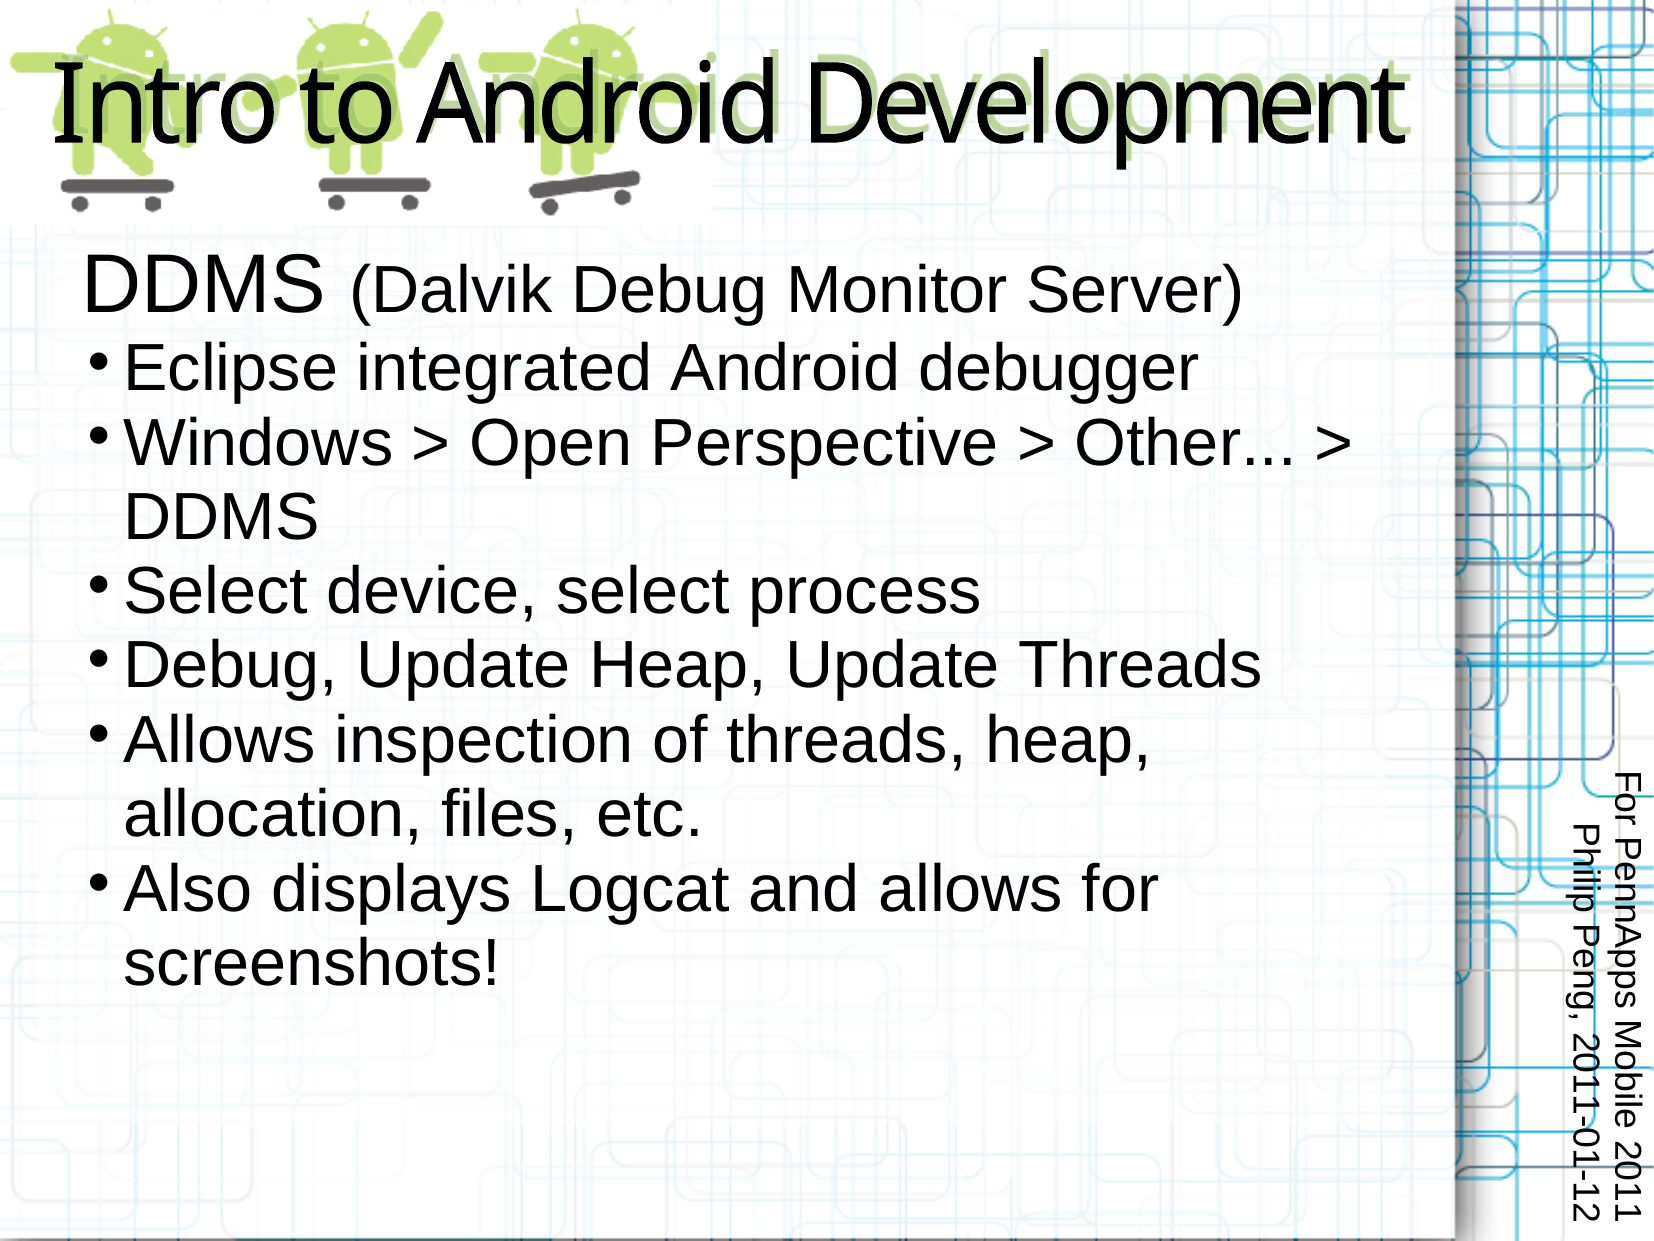

Intro to Android Development
DDMS (Dalvik Debug Monitor Server)
Eclipse integrated Android debugger
Windows > Open Perspective > Other... > DDMS
Select device, select process
Debug, Update Heap, Update Threads
Allows inspection of threads, heap, allocation, files, etc.
Also displays Logcat and allows for screenshots!
For PennApps Mobile 2011
Philip Peng, 2011-01-12